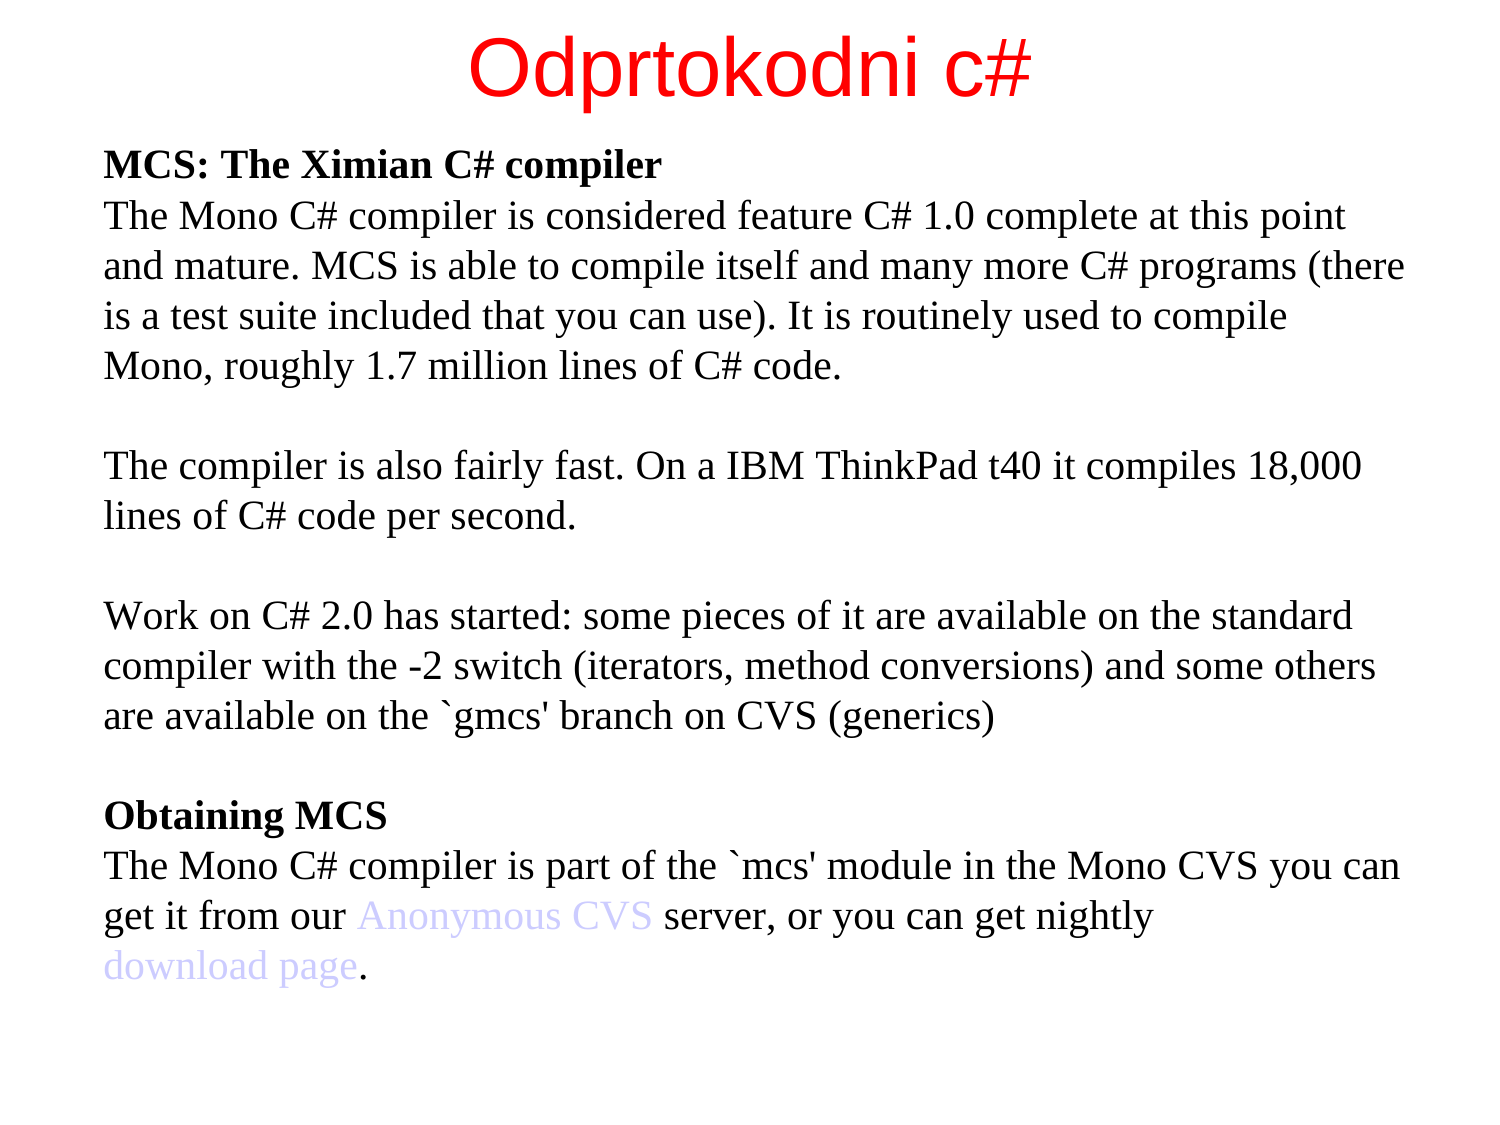

# Odprtokodni c#
MCS: The Ximian C# compiler
The Mono C# compiler is considered feature C# 1.0 complete at this point and mature. MCS is able to compile itself and many more C# programs (there is a test suite included that you can use). It is routinely used to compile Mono, roughly 1.7 million lines of C# code.
The compiler is also fairly fast. On a IBM ThinkPad t40 it compiles 18,000 lines of C# code per second.
Work on C# 2.0 has started: some pieces of it are available on the standard compiler with the -2 switch (iterators, method conversions) and some others are available on the `gmcs' branch on CVS (generics)
Obtaining MCS
The Mono C# compiler is part of the `mcs' module in the Mono CVS you can get it from our Anonymous CVS server, or you can get nightly download page.